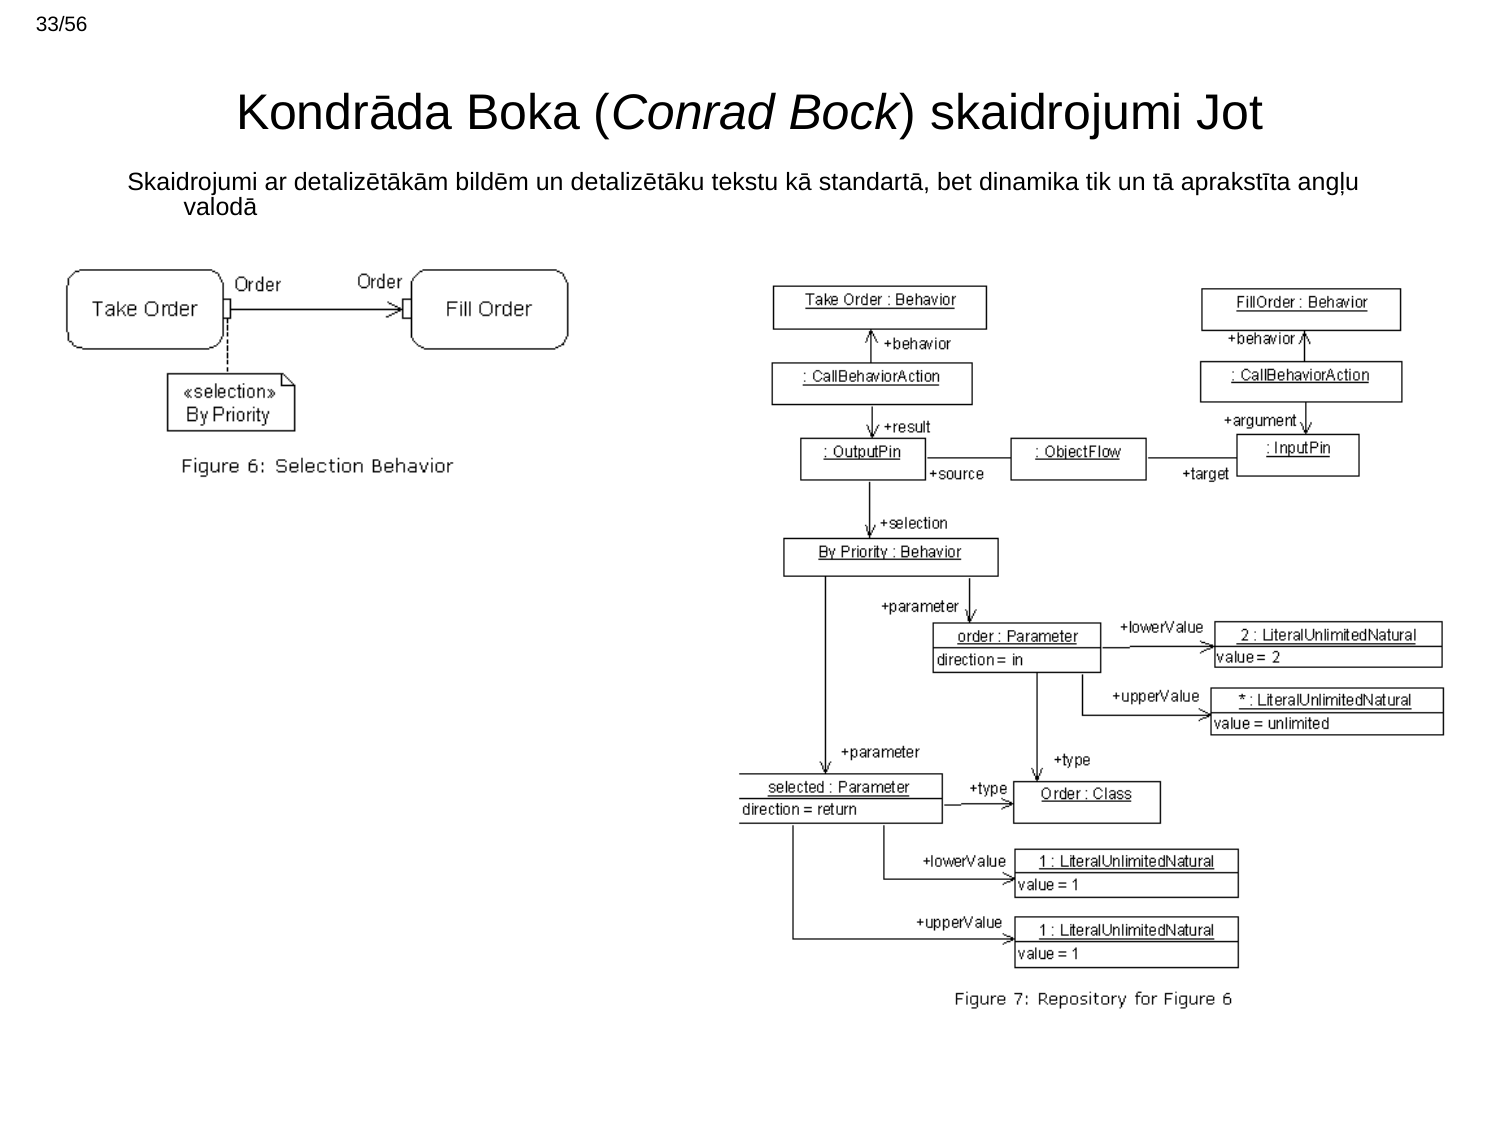

33
# Kondrāda Boka (Conrad Bock) skaidrojumi Jot
Skaidrojumi ar detalizētākām bildēm un detalizētāku tekstu kā standartā, bet dinamika tik un tā aprakstīta angļu valodā